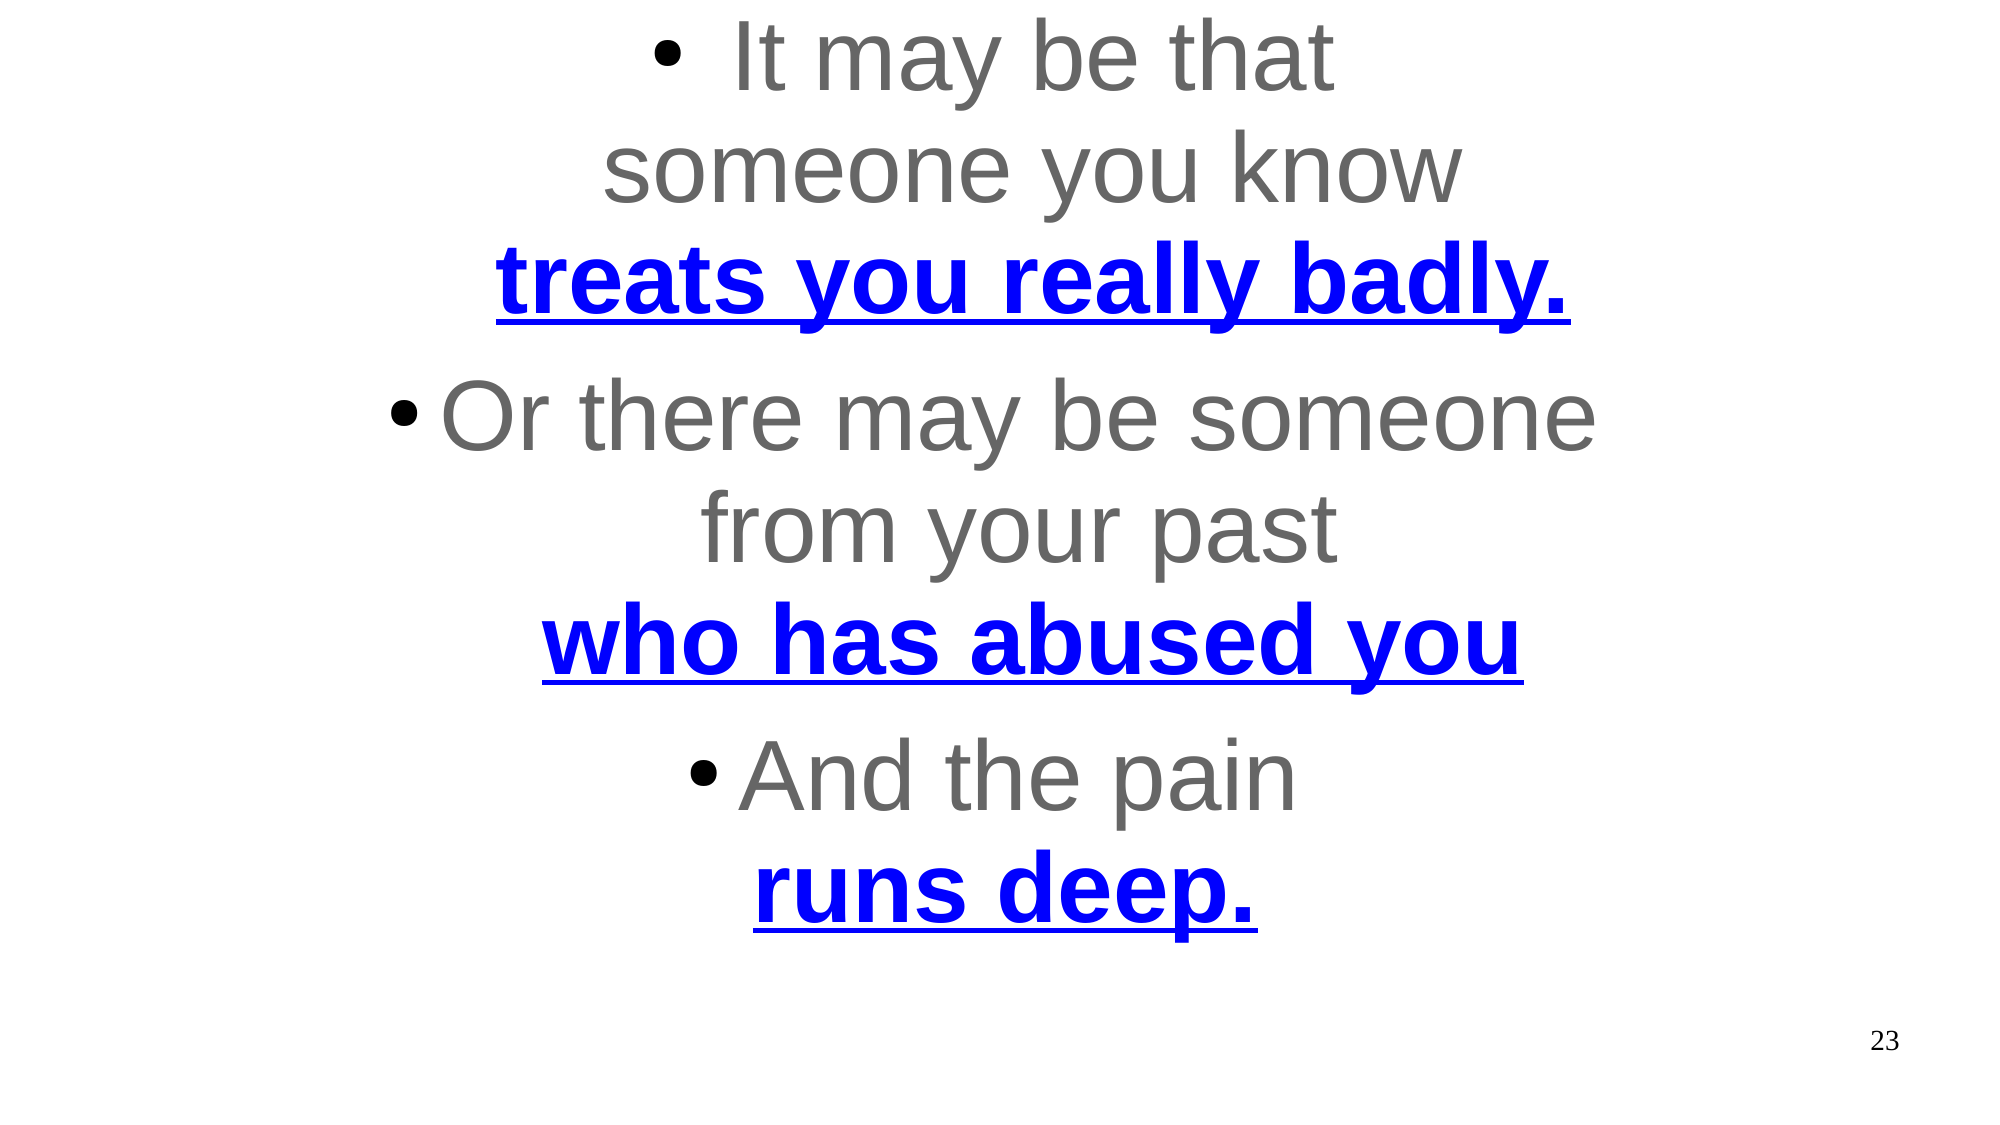

# It may be that someone you know treats you really badly.
Or there may be someone
from your past
who has abused you
And the pain
runs deep.
23